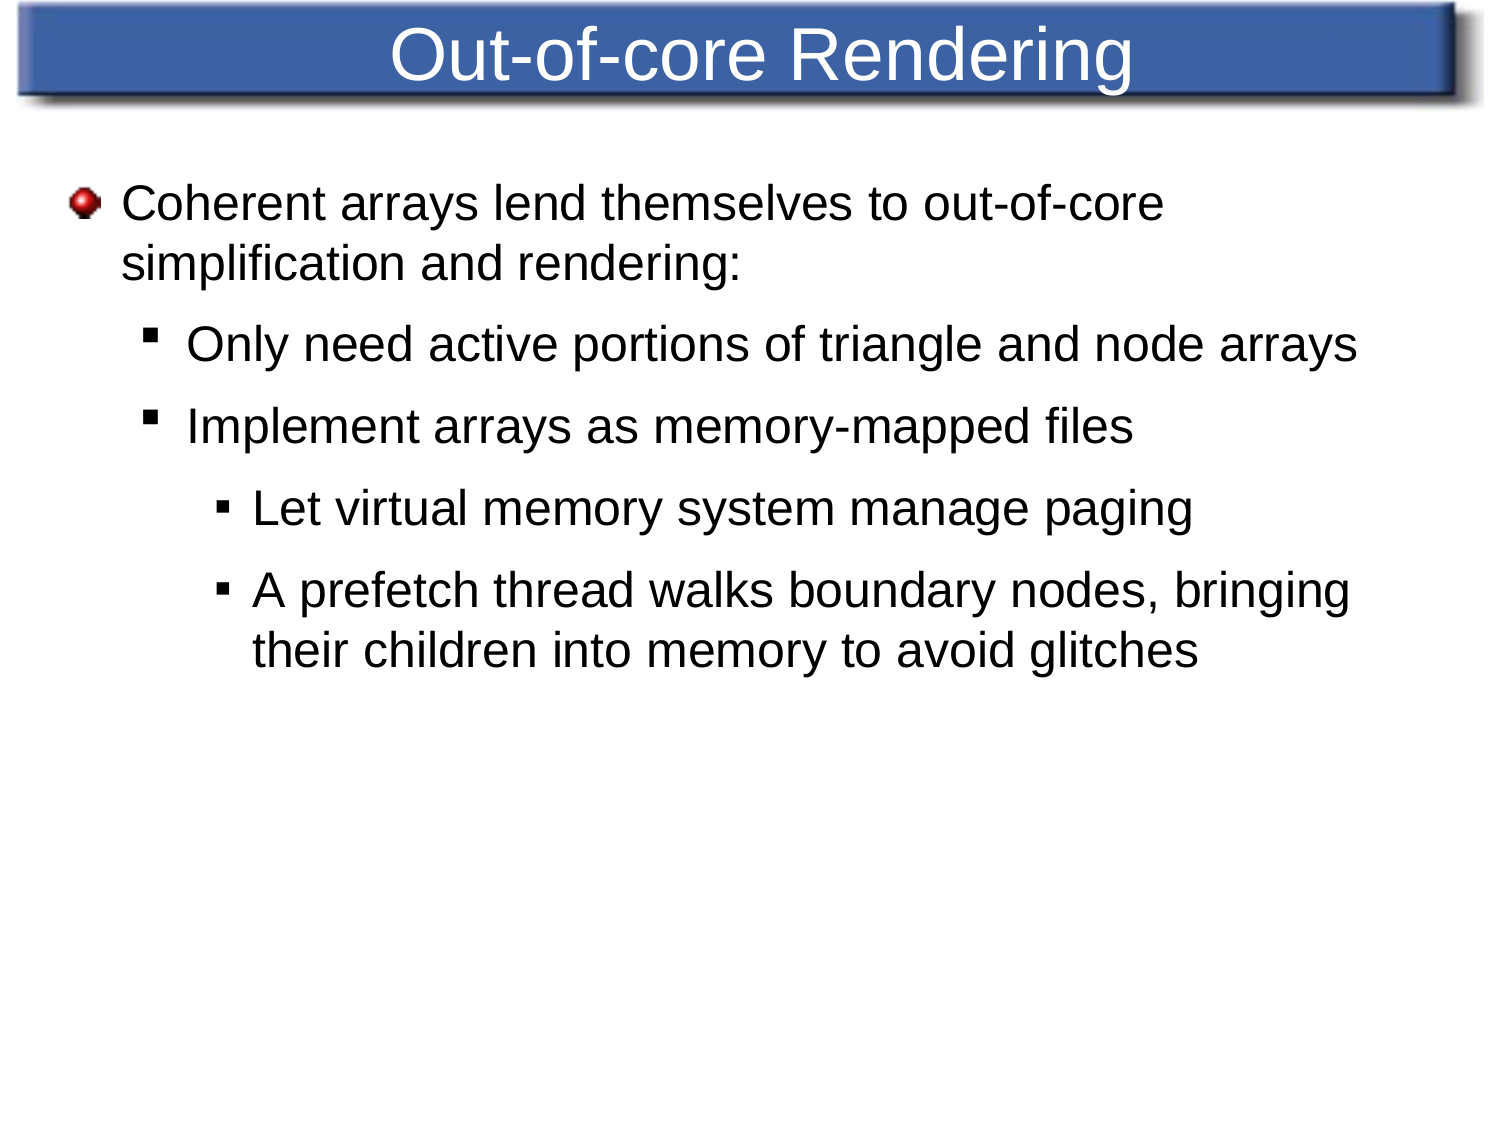

# Out-of-core Rendering
Coherent arrays lend themselves to out-of-core simplification and rendering:
Only need active portions of triangle and node arrays
Implement arrays as memory-mapped files
Let virtual memory system manage paging
A prefetch thread walks boundary nodes, bringing their children into memory to avoid glitches